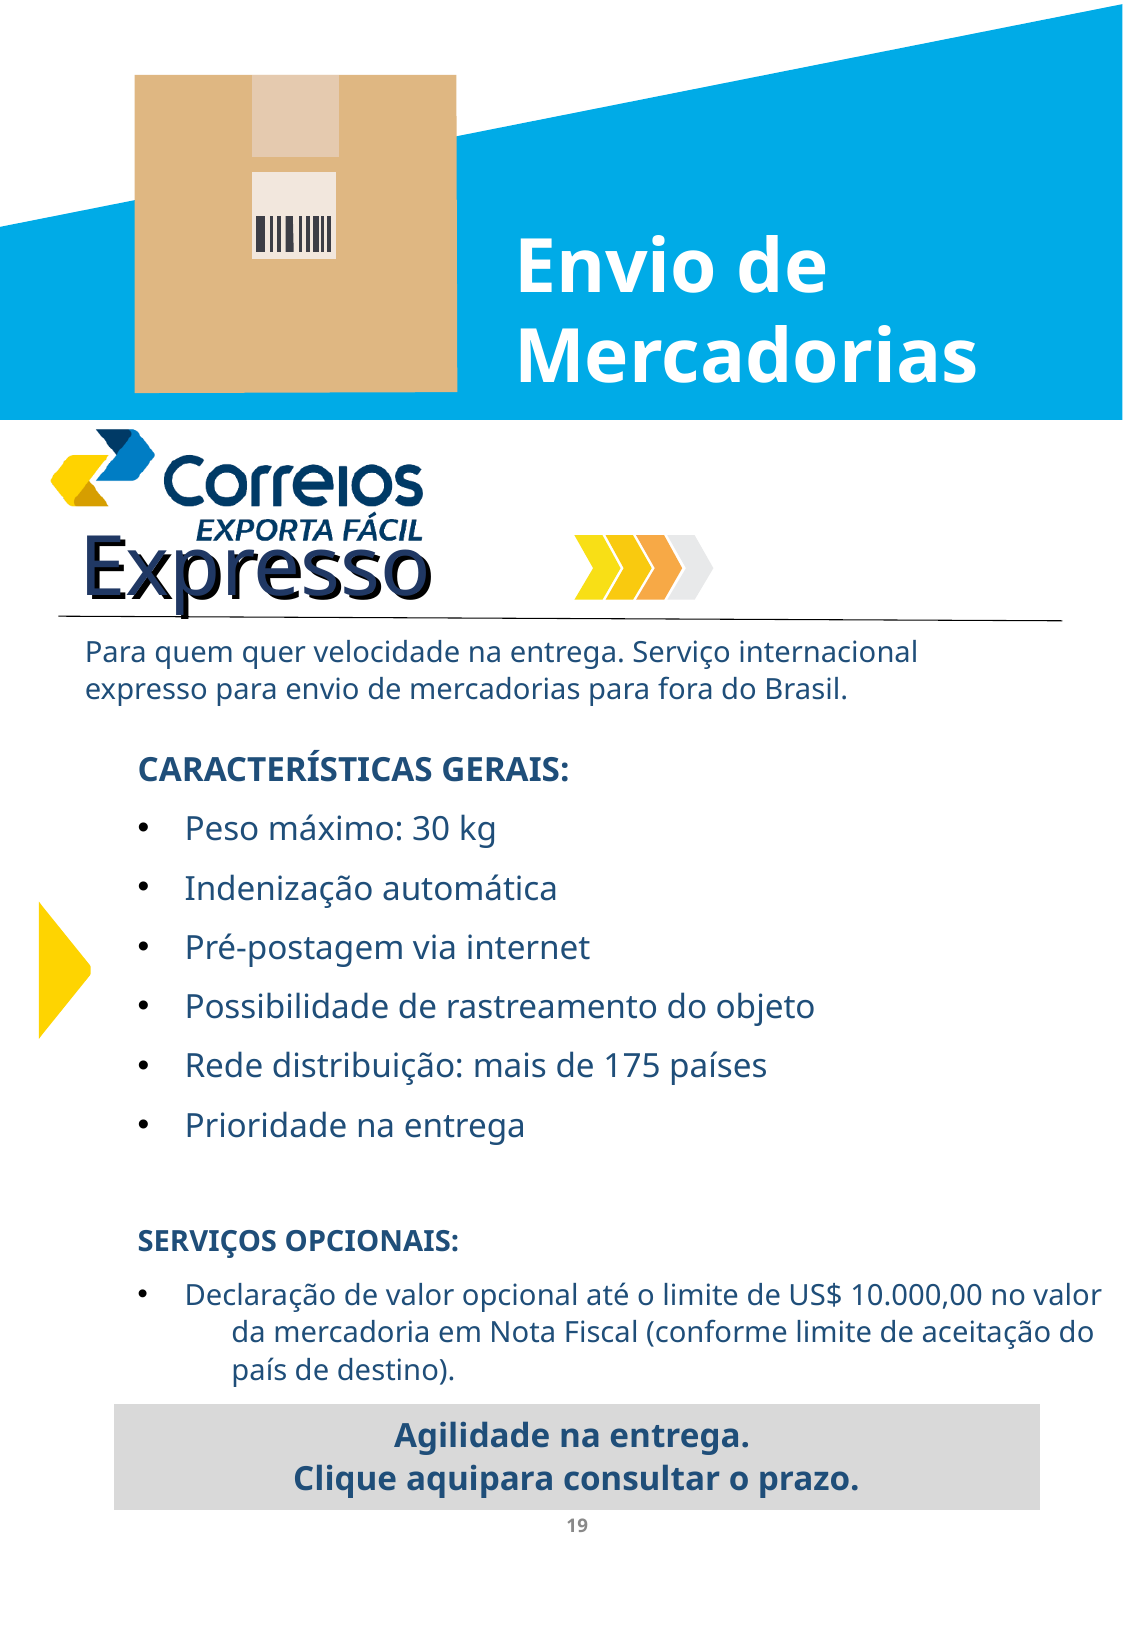

Envio de Mercadorias
Expresso
Para quem quer velocidade na entrega. Serviço internacional expresso para envio de mercadorias para fora do Brasil.
CARACTERÍSTICAS GERAIS:
Peso máximo: 30 kg
Indenização automática
Pré-postagem via internet
Possibilidade de rastreamento do objeto
Rede distribuição: mais de 175 países
Prioridade na entrega
SERVIÇOS OPCIONAIS:
Declaração de valor opcional até o limite de US$ 10.000,00 no valor da mercadoria em Nota Fiscal (conforme limite de aceitação do país de destino).
Agilidade na entrega.
Clique aquipara consultar o prazo.